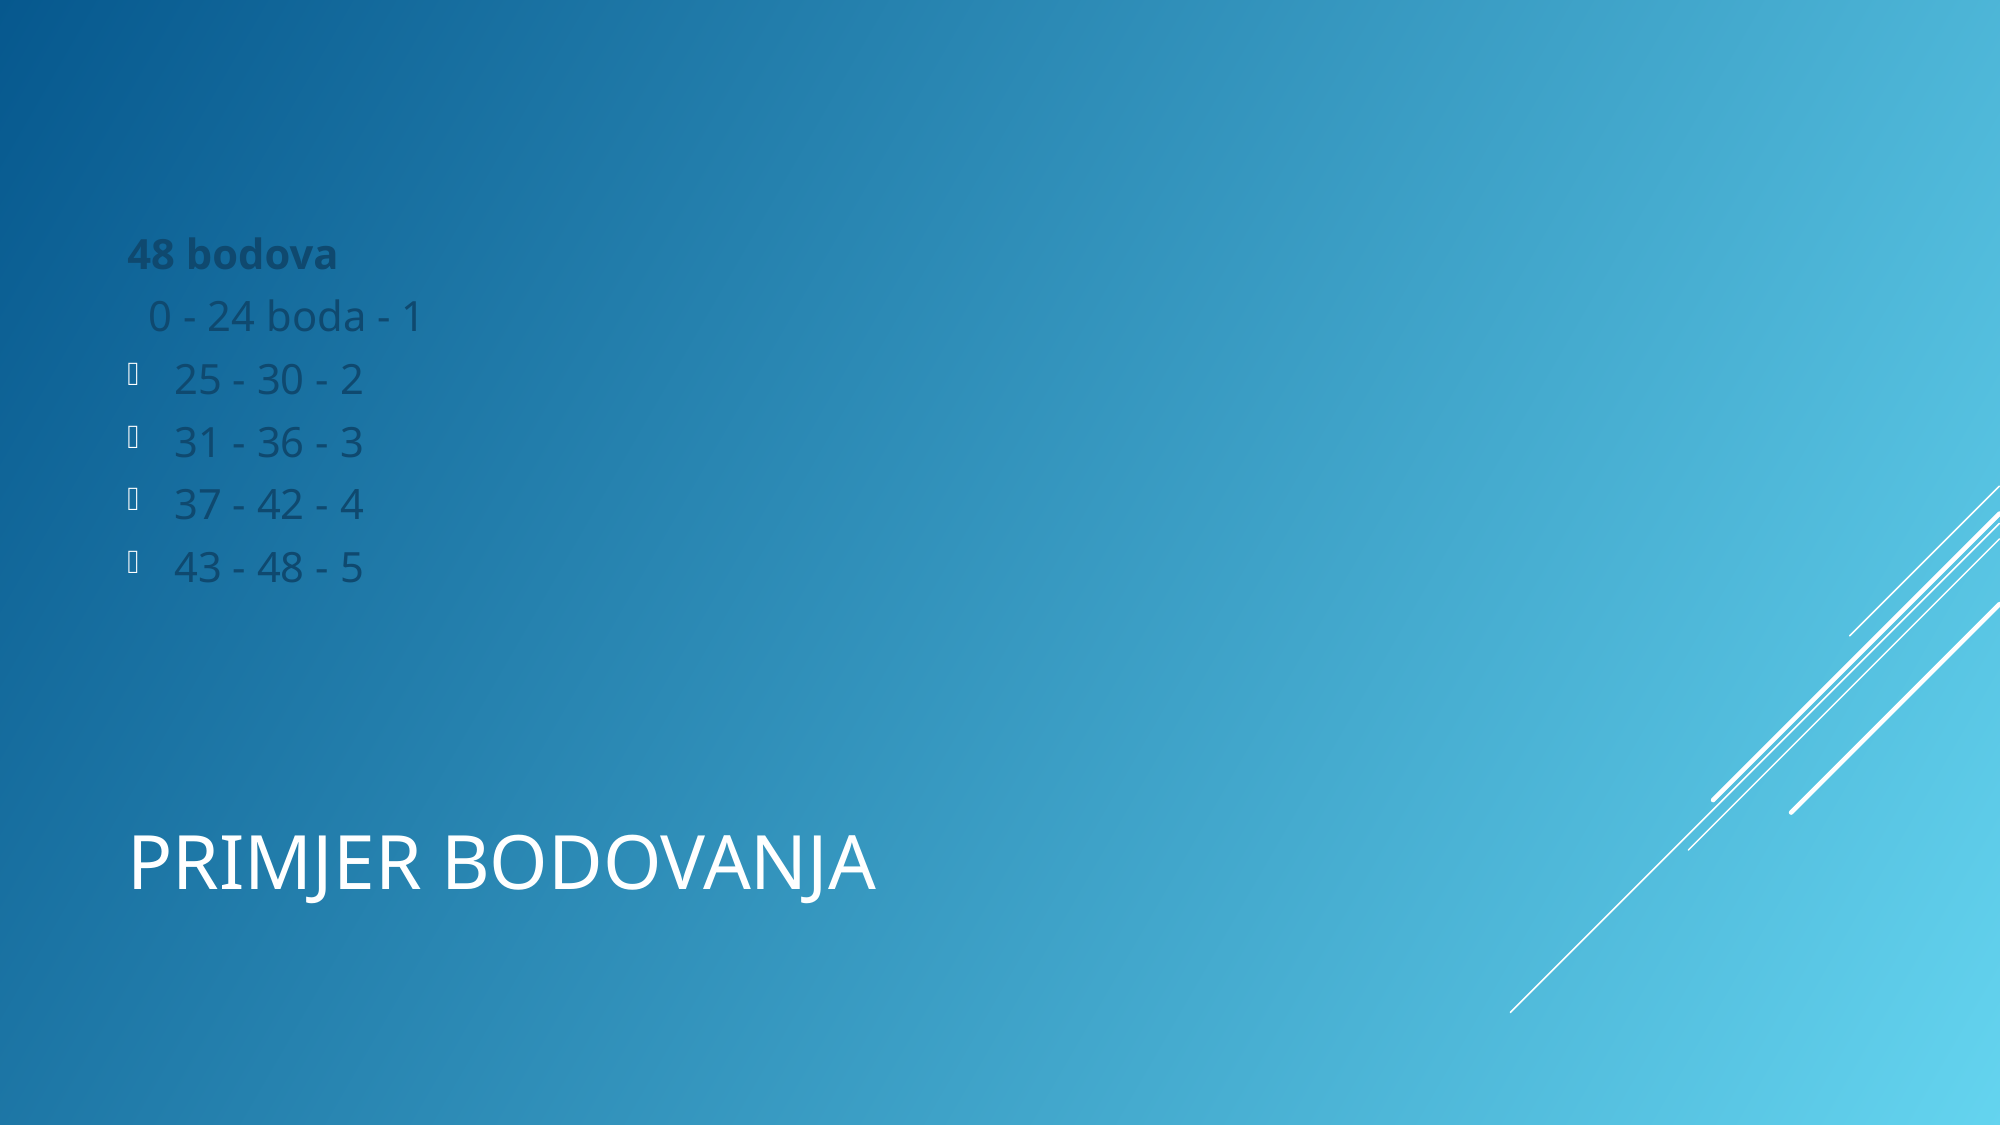

48 bodova
 0 - 24 boda - 1
25 - 30 - 2
31 - 36 - 3
37 - 42 - 4
43 - 48 - 5
# Primjer bodovanja